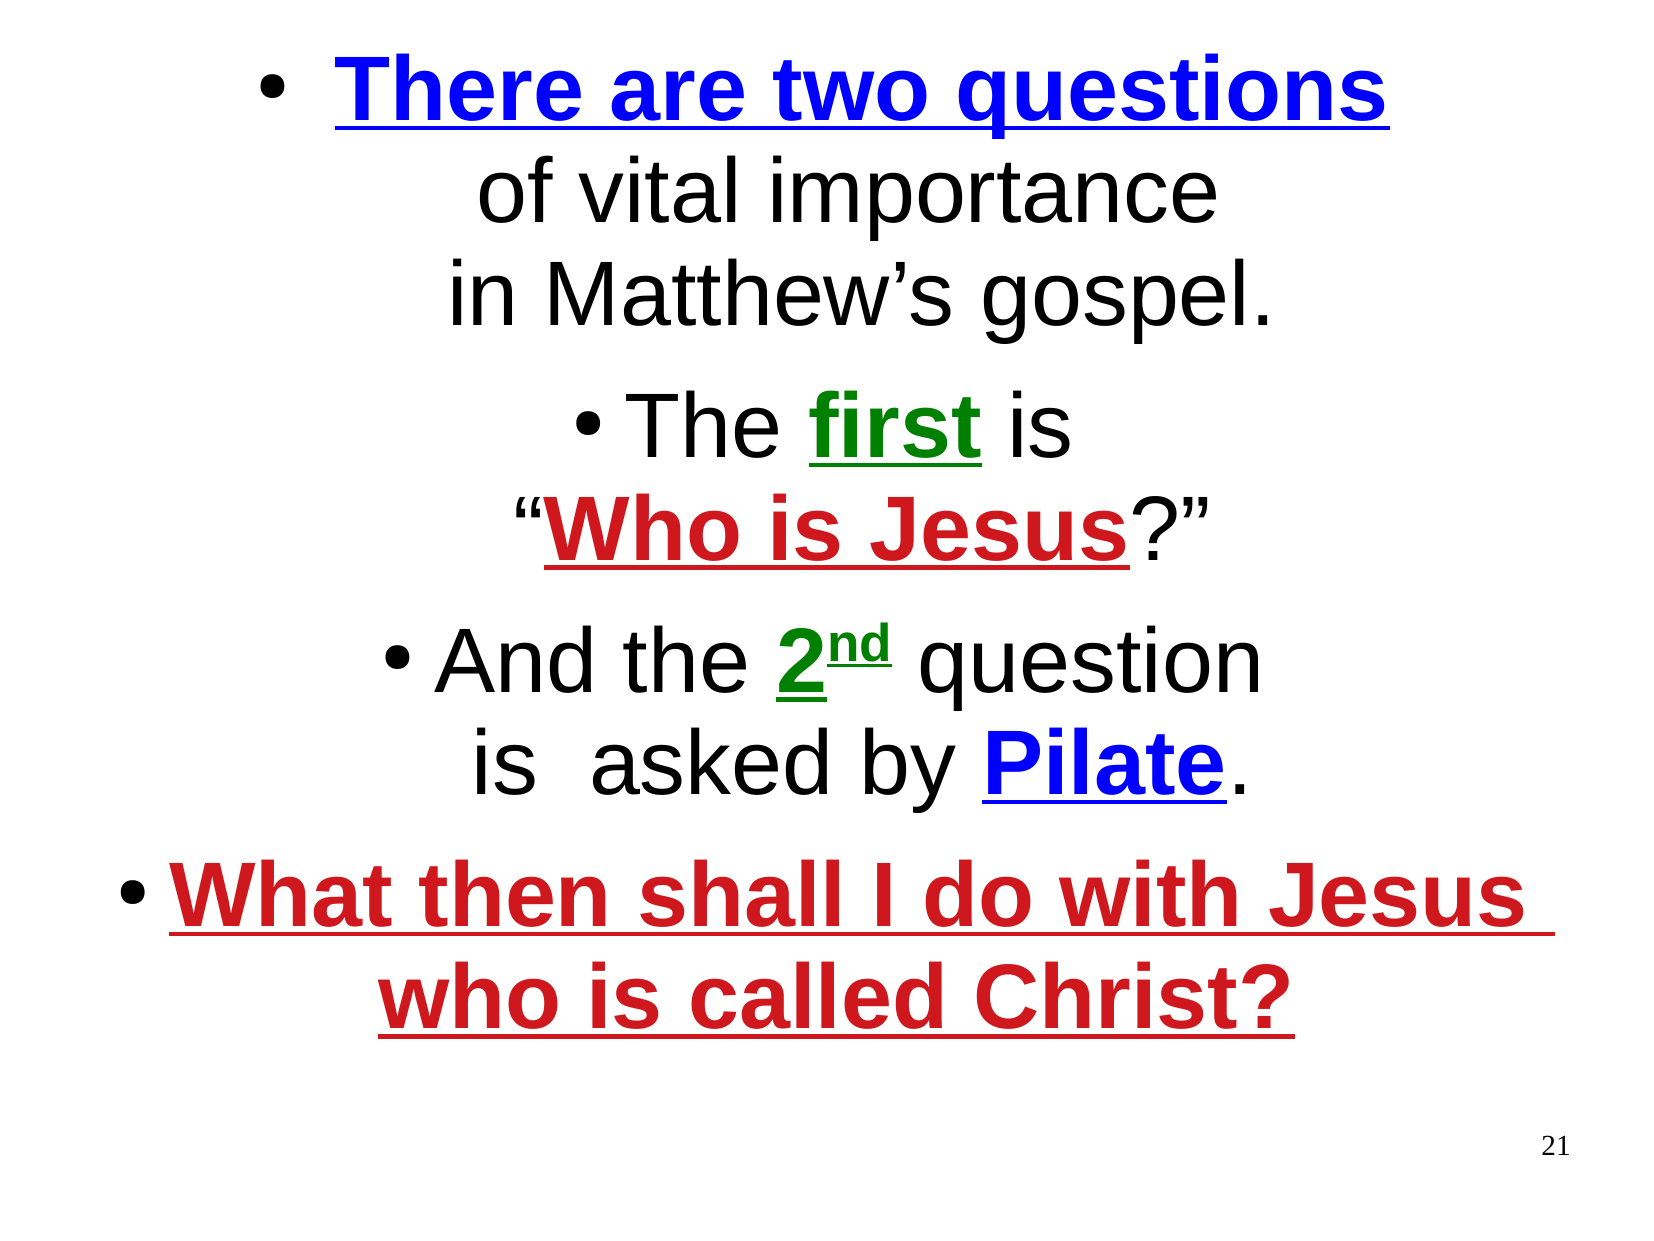

# There are two questions of vital importance in Matthew’s gospel.
The first is
“Who is Jesus?”
And the 2nd question
is asked by Pilate.
­What then shall I do with Jesus
who is called Christ?
21